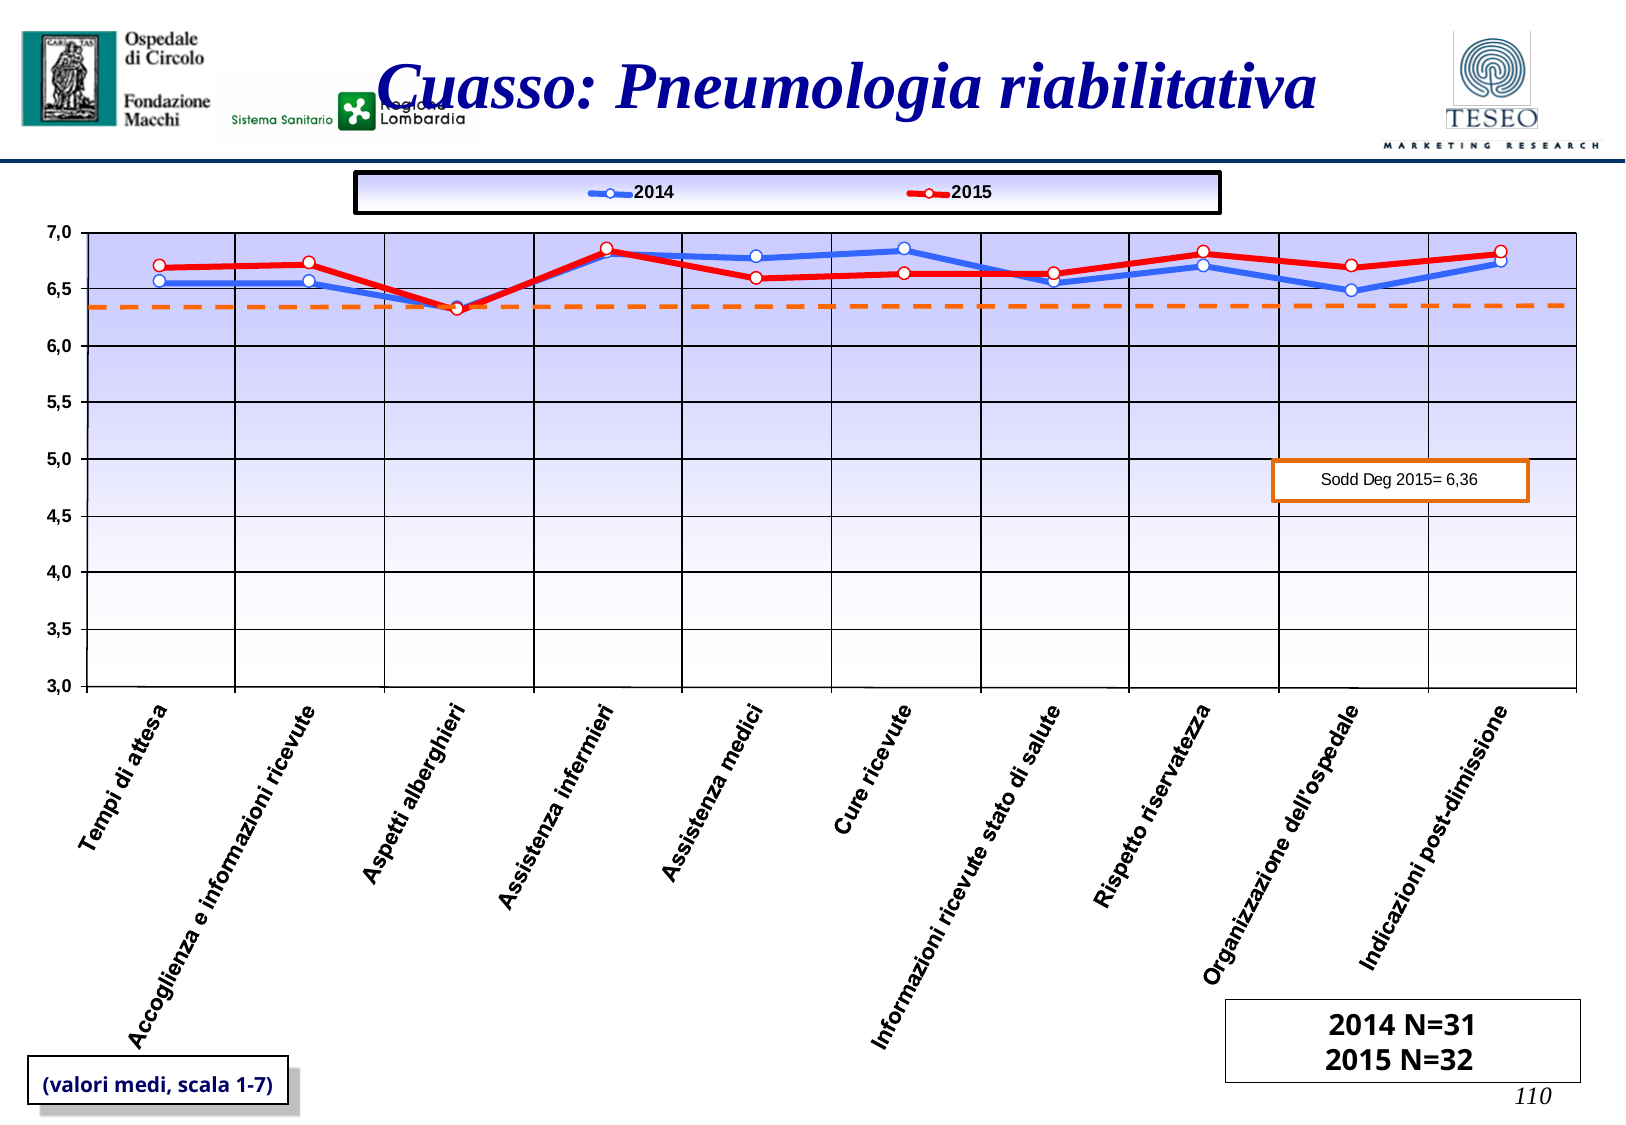

Cuasso: Pneumologia riabilitativa
2014 N=31
2015 N=32
(valori medi, scala 1-7)